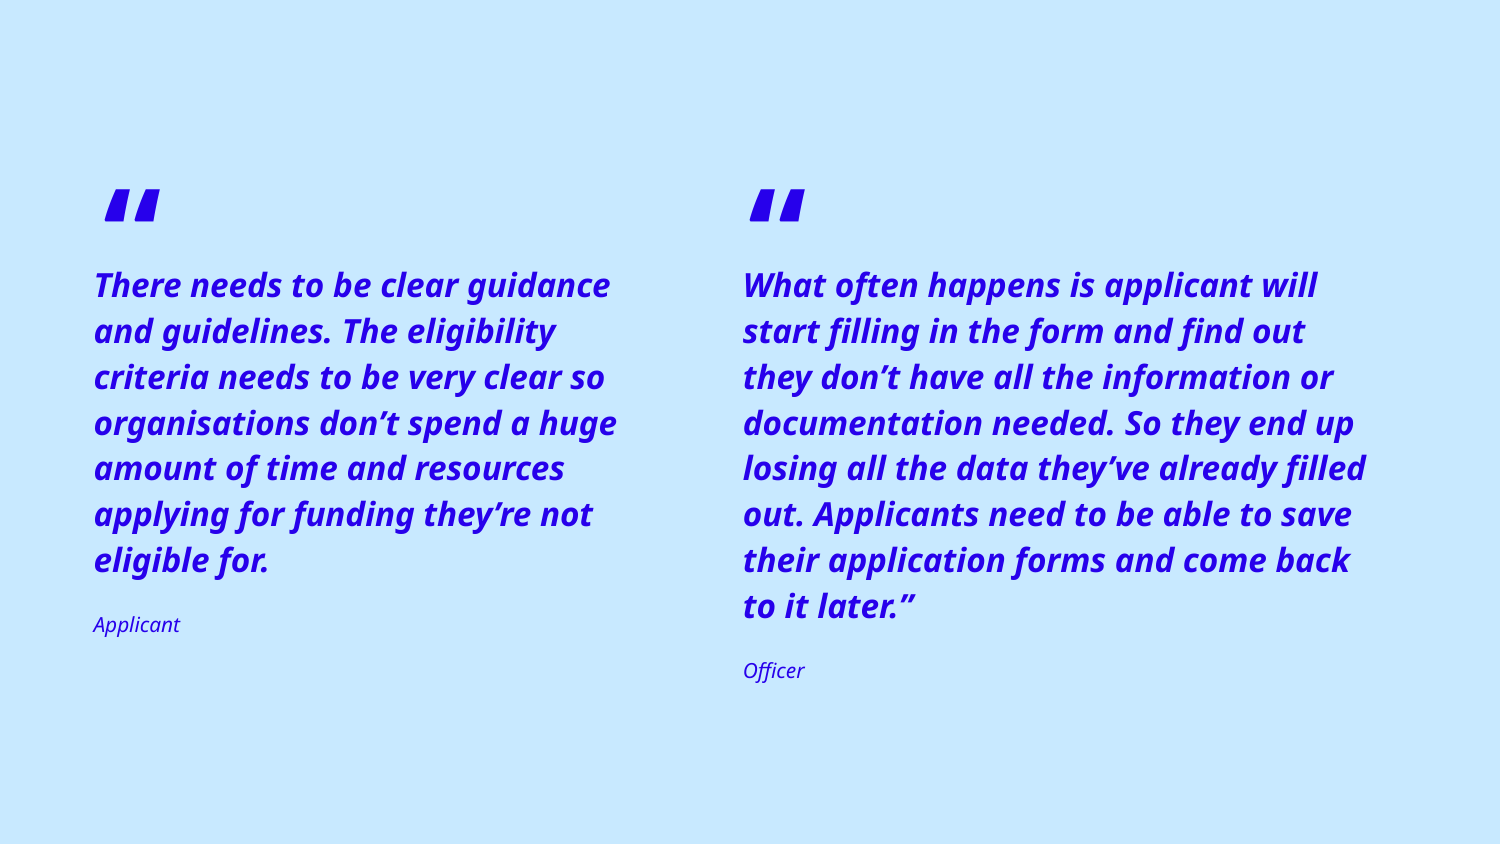

“
“
# There needs to be clear guidance and guidelines. The eligibility criteria needs to be very clear so organisations don’t spend a huge amount of time and resources applying for funding they’re not eligible for.
Applicant
What often happens is applicant will start filling in the form and find out they don’t have all the information or documentation needed. So they end up losing all the data they’ve already filled out. Applicants need to be able to save their application forms and come back to it later.”
Officer